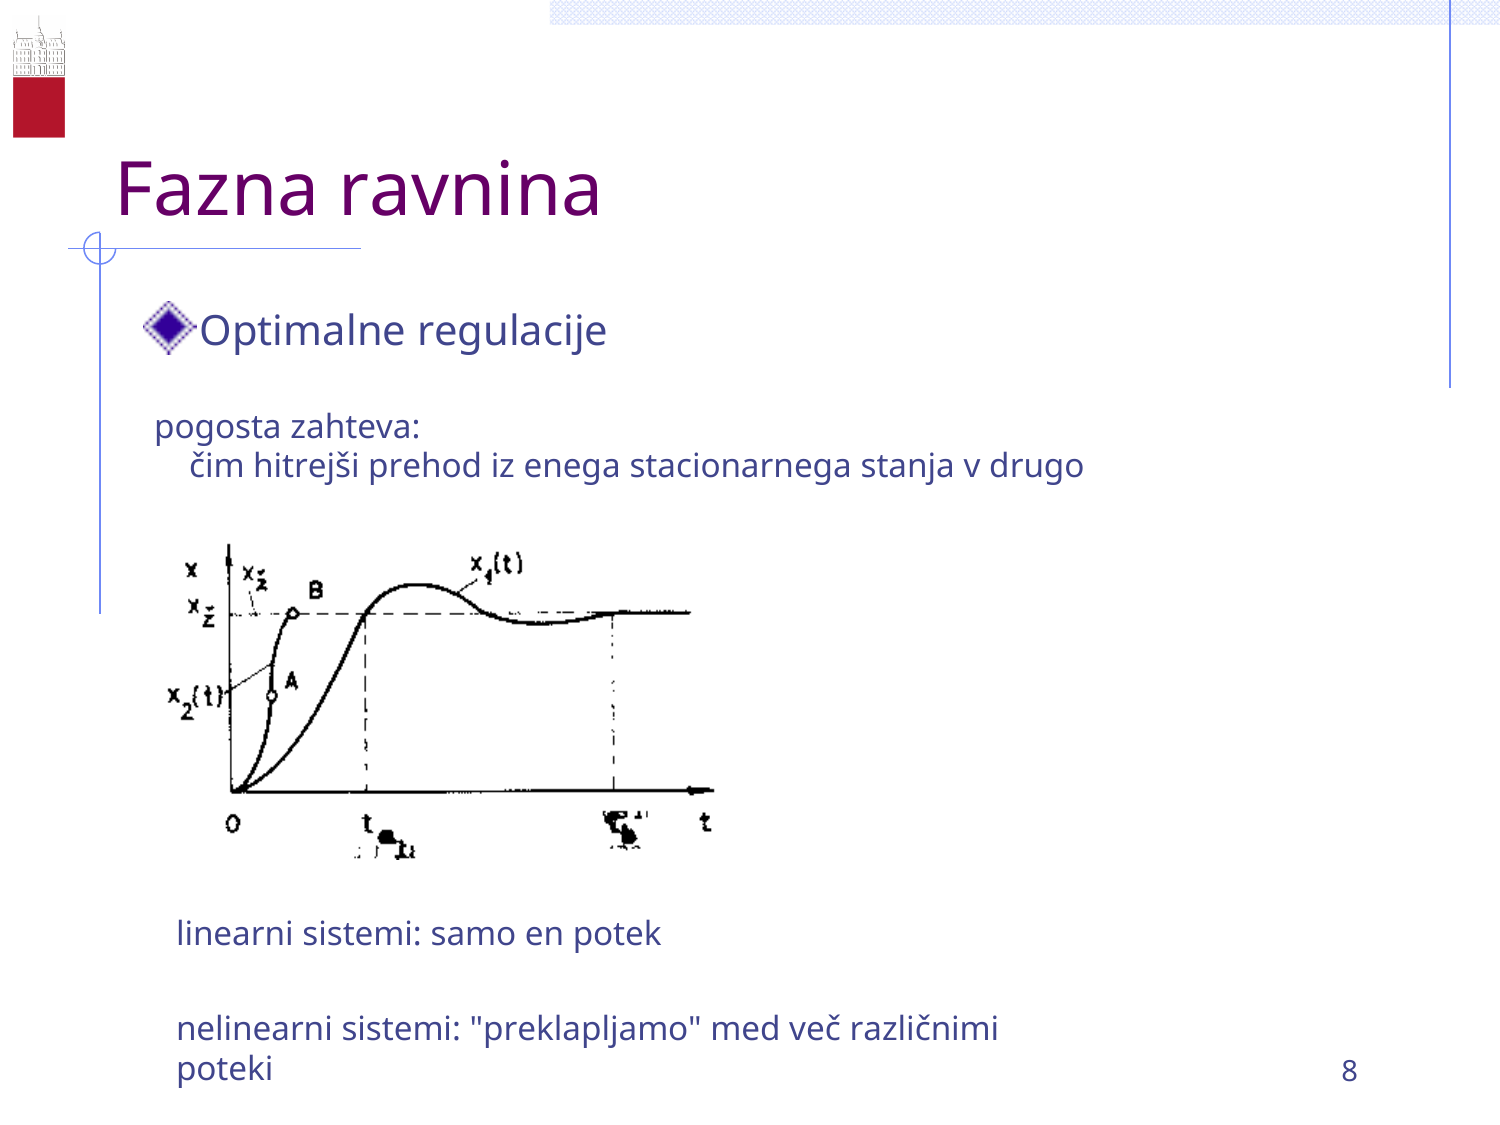

Fazna ravnina
# Optimalne regulacije
pogosta zahteva:
 čim hitrejši prehod iz enega stacionarnega stanja v drugo
linearni sistemi: samo en potek
nelinearni sistemi: "preklapljamo" med več različnimi poteki